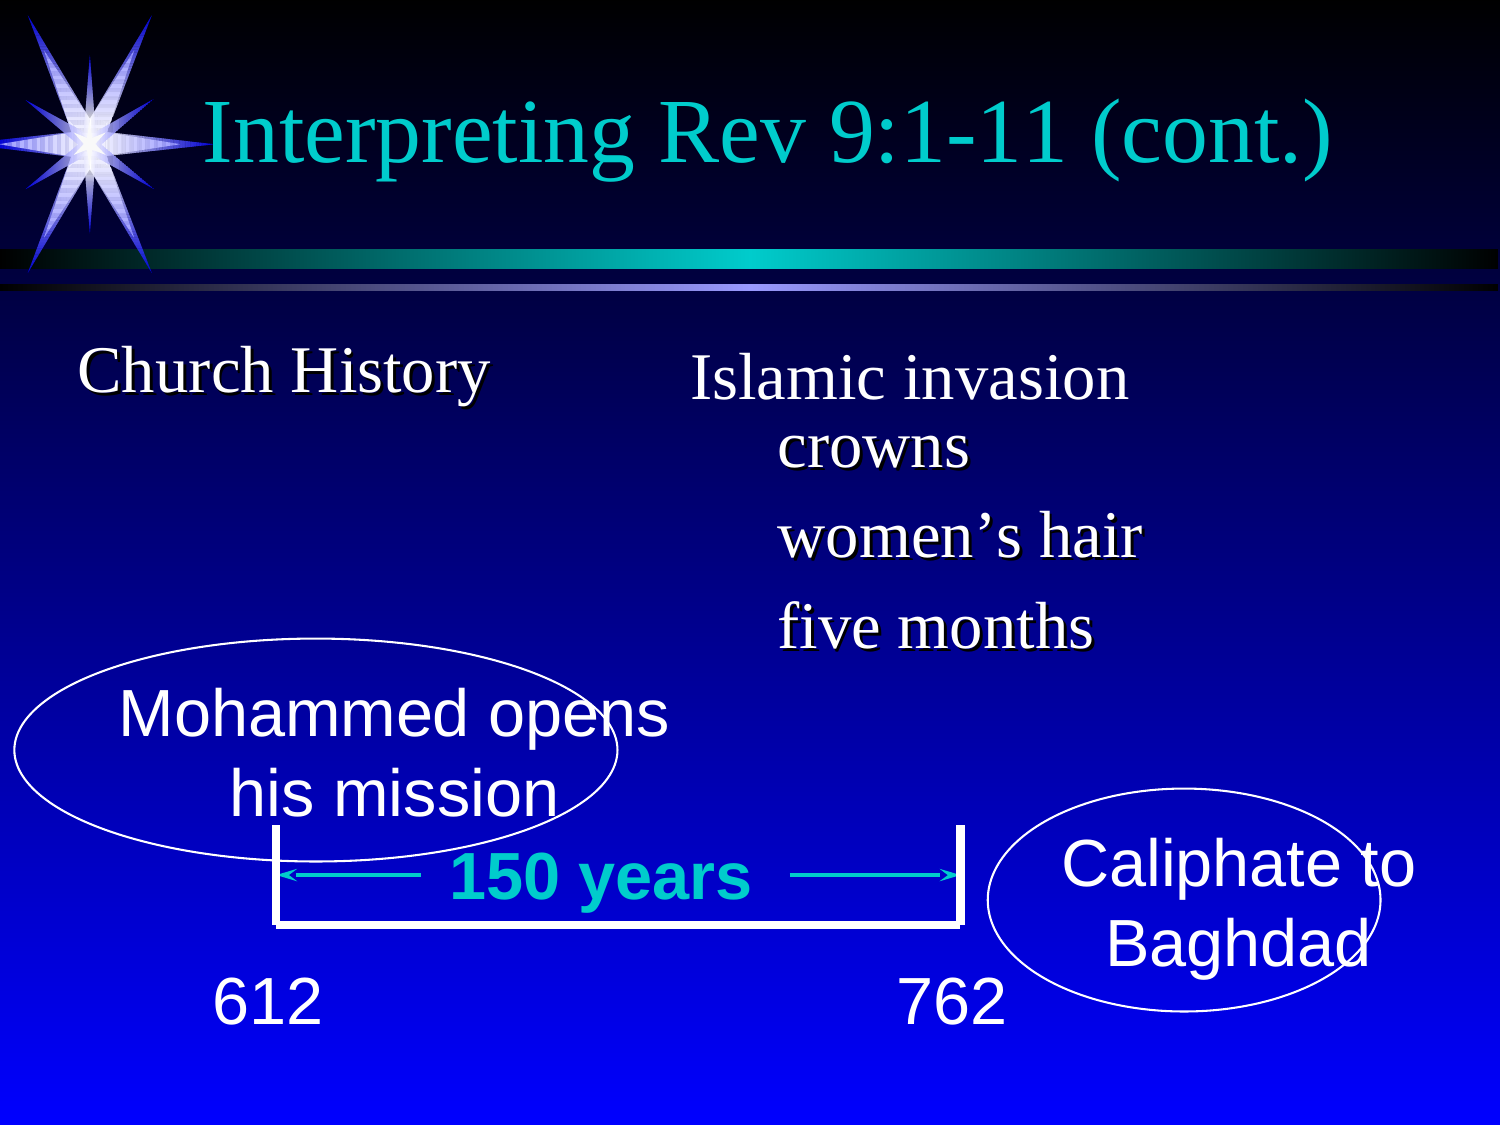

# Interpreting Rev 9:1-11 (cont.)
Church History
Islamic invasion
crowns
women’s hair
five months
Mohammed opens
his mission
612
Caliphate to
Baghdad
762
150 years